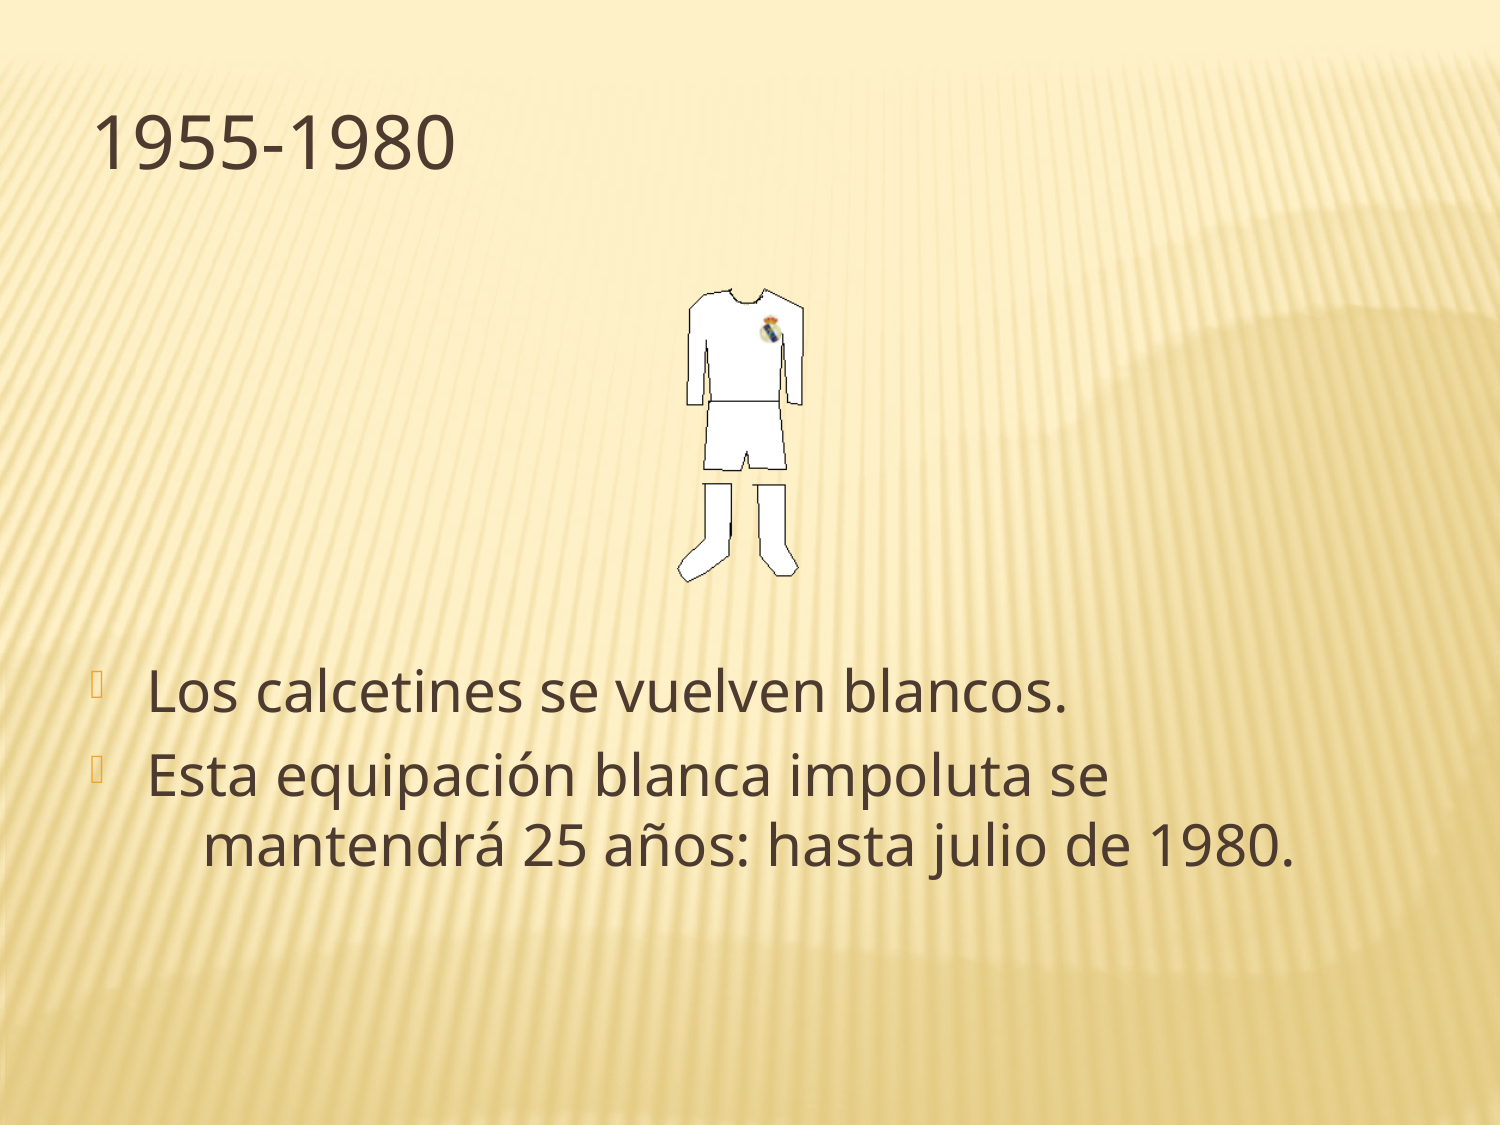

# 1955-1980
Los calcetines se vuelven blancos.
Esta equipación blanca impoluta se mantendrá 25 años: hasta julio de 1980.